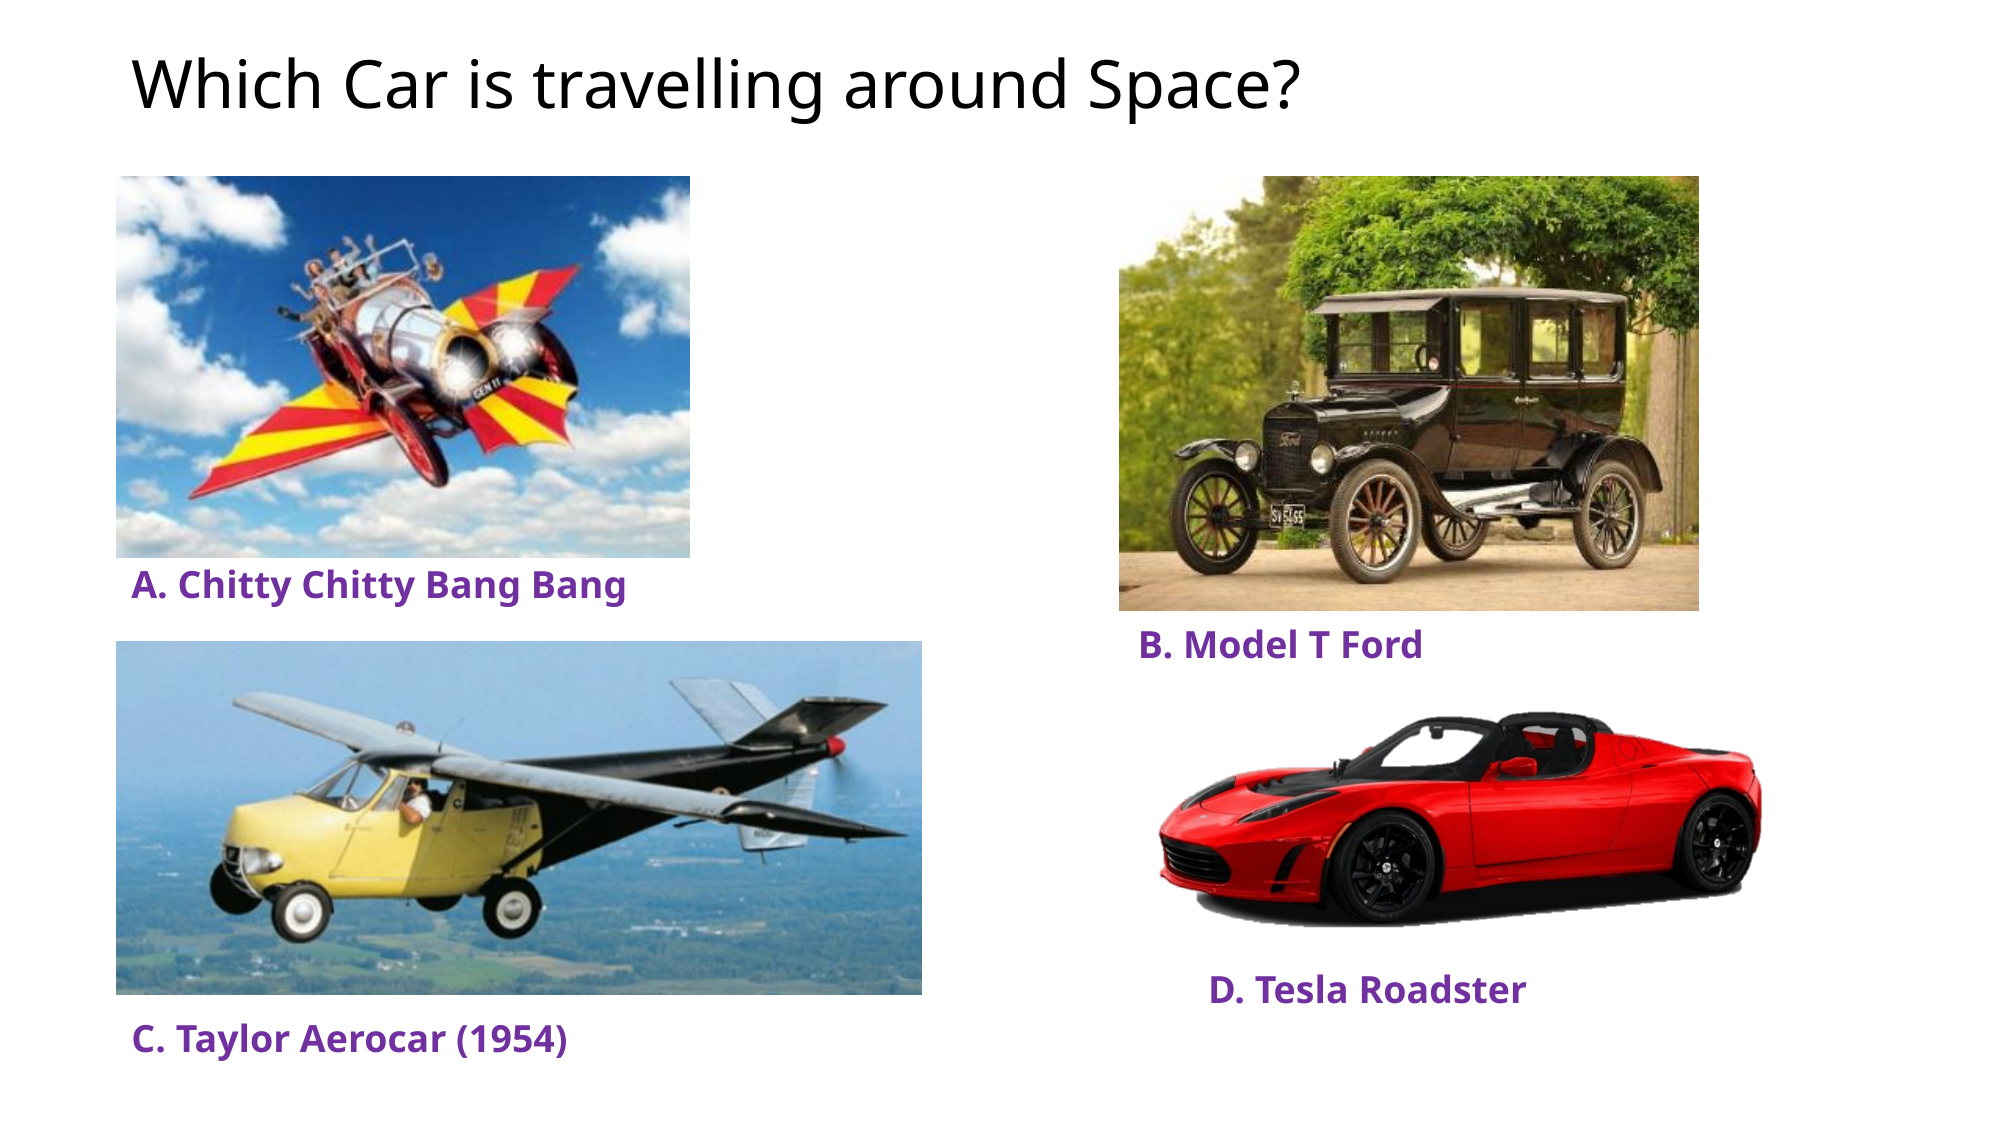

Which Car is travelling around Space?
A. Chitty Chitty Bang Bang
B. Model T Ford
D. Tesla Roadster
C. Taylor Aerocar (1954)